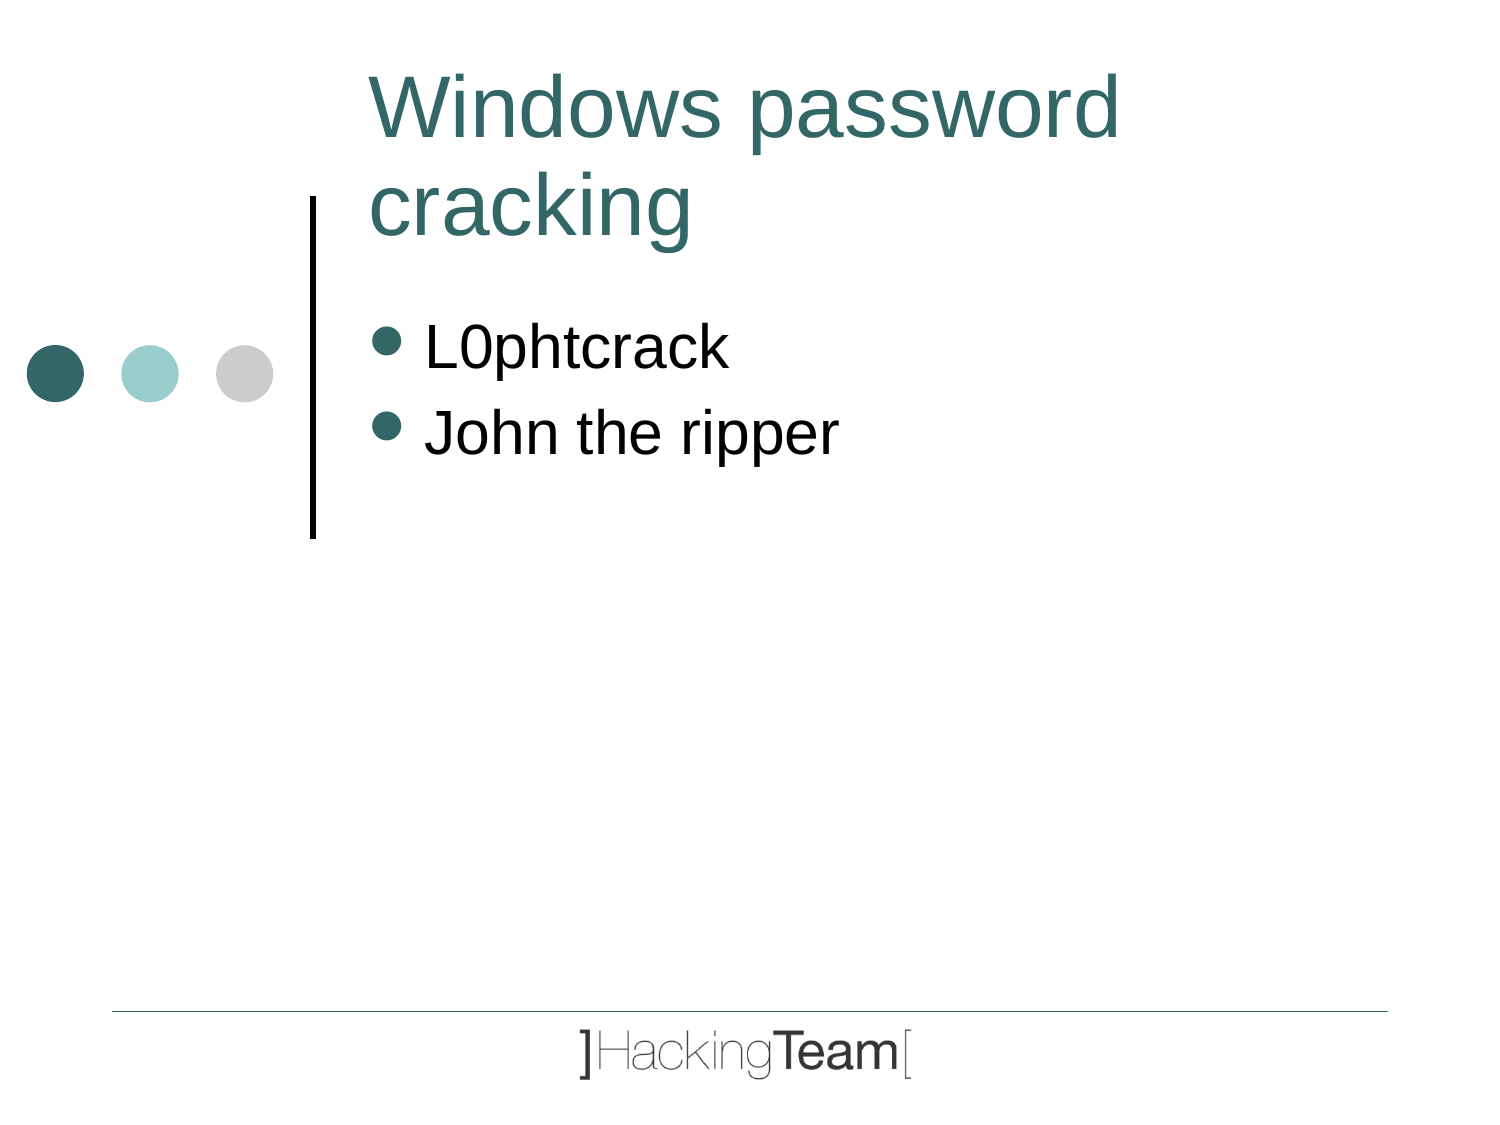

# Windows password cracking
L0phtcrack
John the ripper